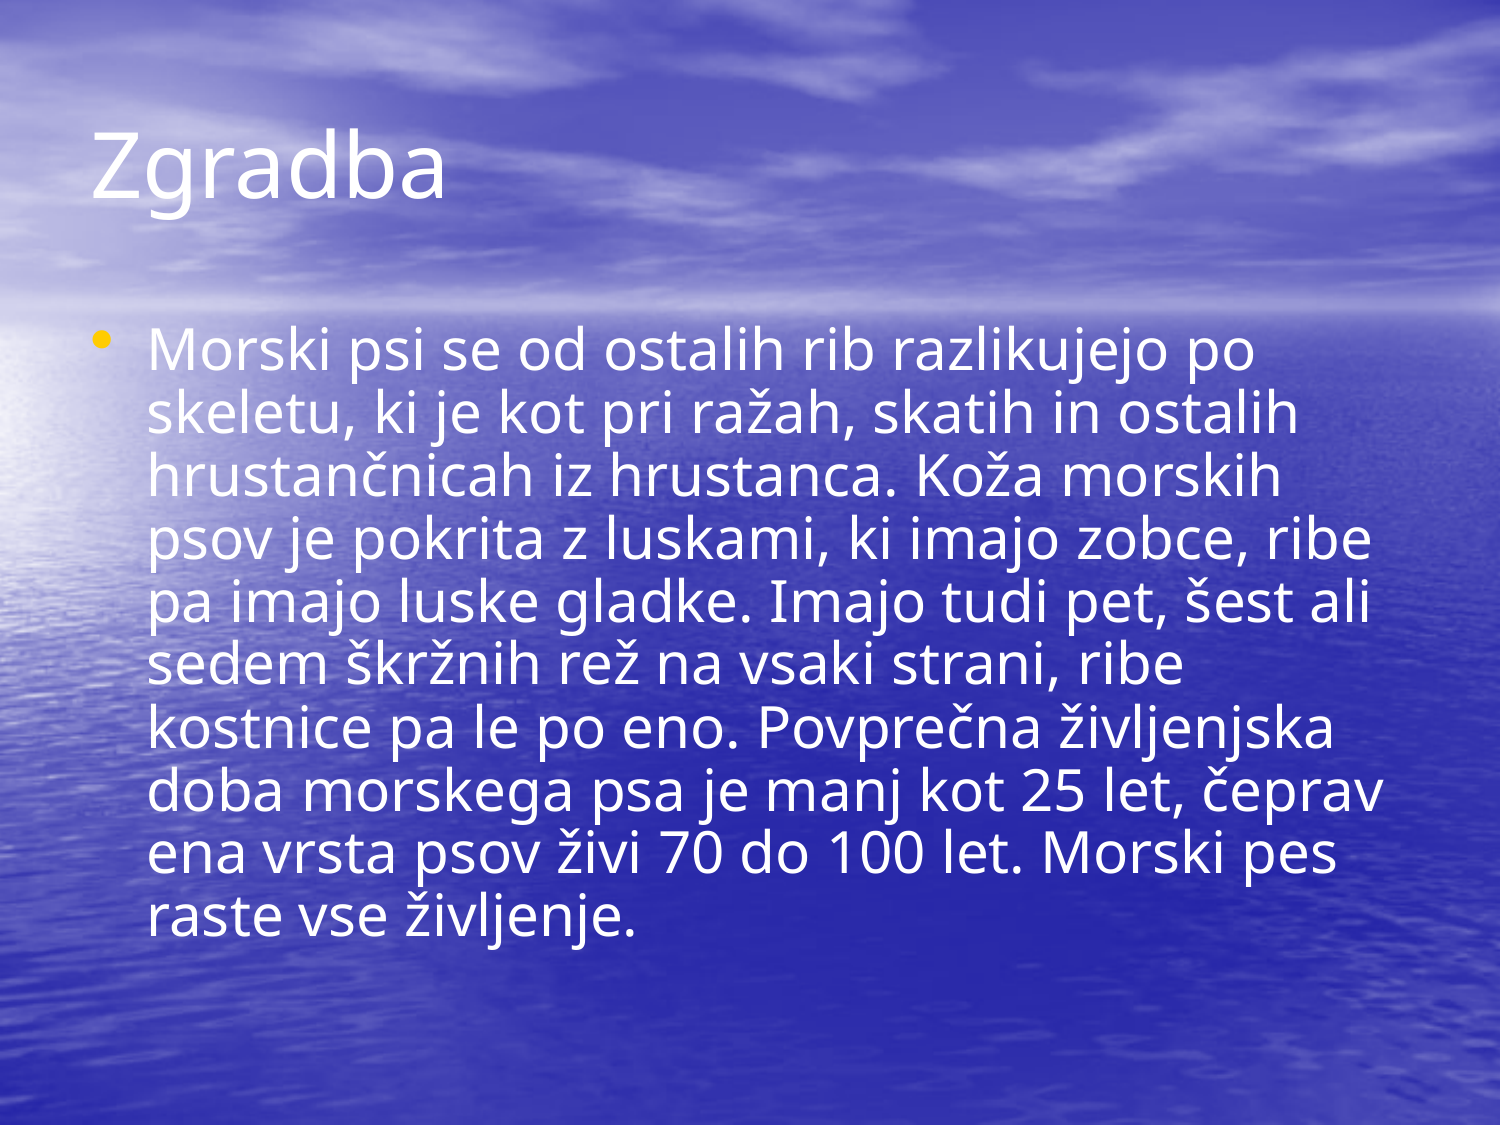

# Zgradba
Morski psi se od ostalih rib razlikujejo po skeletu, ki je kot pri ražah, skatih in ostalih hrustančnicah iz hrustanca. Koža morskih psov je pokrita z luskami, ki imajo zobce, ribe pa imajo luske gladke. Imajo tudi pet, šest ali sedem škržnih rež na vsaki strani, ribe kostnice pa le po eno. Povprečna življenjska doba morskega psa je manj kot 25 let, čeprav ena vrsta psov živi 70 do 100 let. Morski pes raste vse življenje.